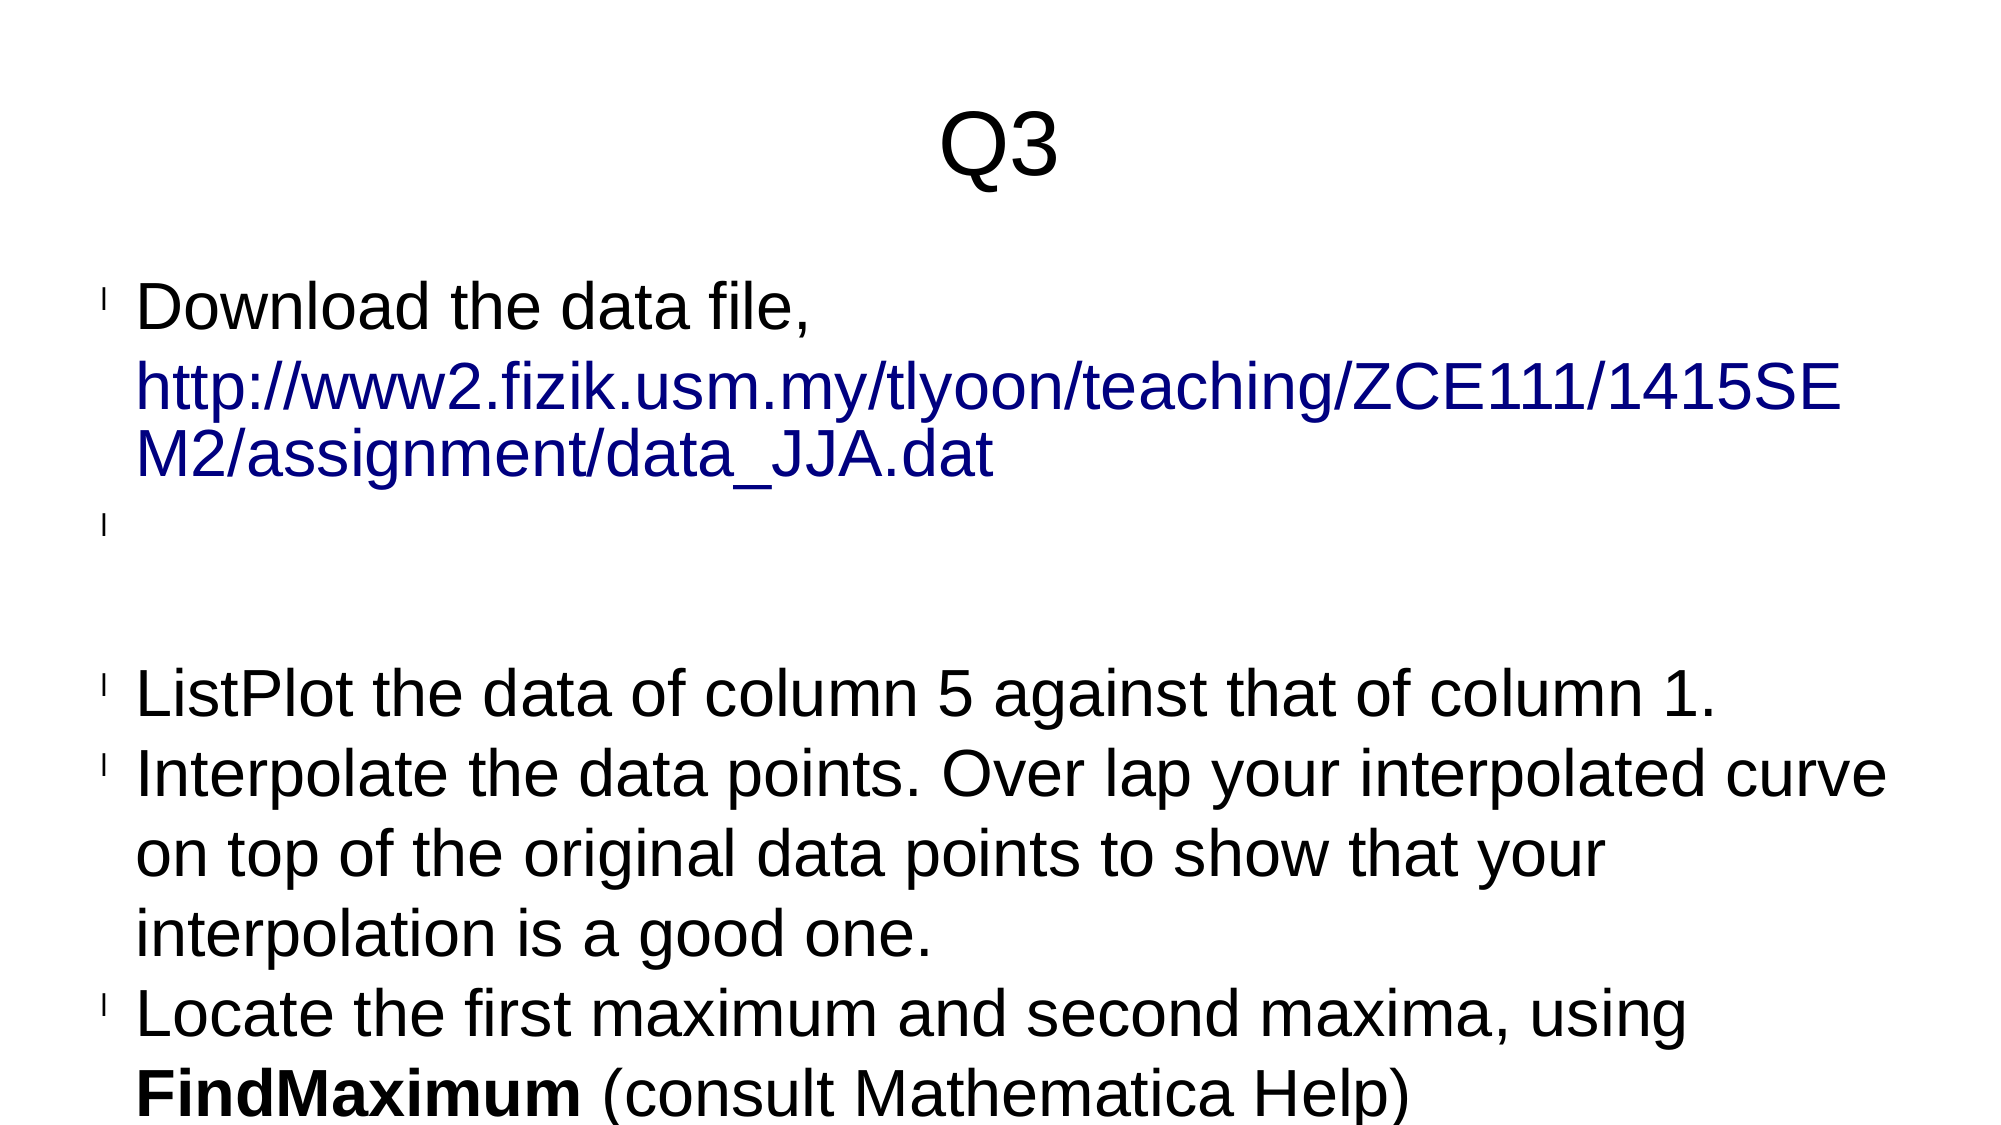

Q3
Download the data file, http://www2.fizik.usm.my/tlyoon/teaching/ZCE111/1415SEM2/assignment/data_JJA.dat
ListPlot the data of column 5 against that of column 1.
Interpolate the data points. Over lap your interpolated curve on top of the original data points to show that your interpolation is a good one.
Locate the first maximum and second maxima, using FindMaximum (consult Mathematica Help)